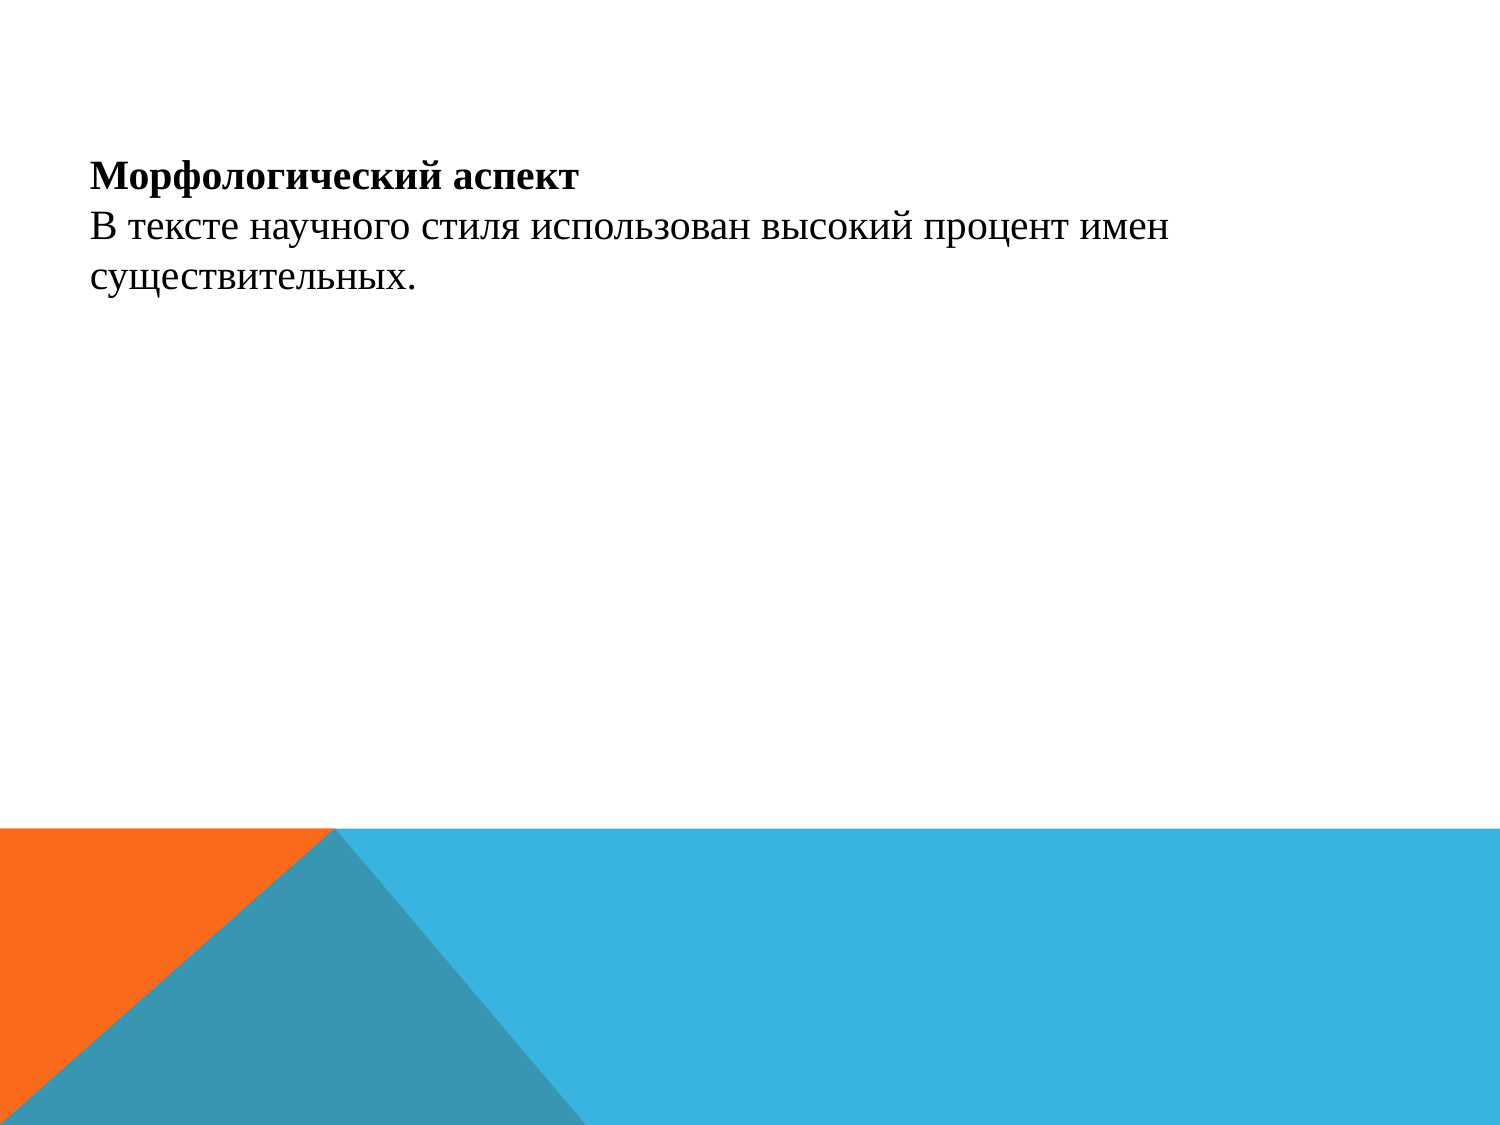

# Морфологический аспект В тексте научного стиля использован высокий процент имен существительных.